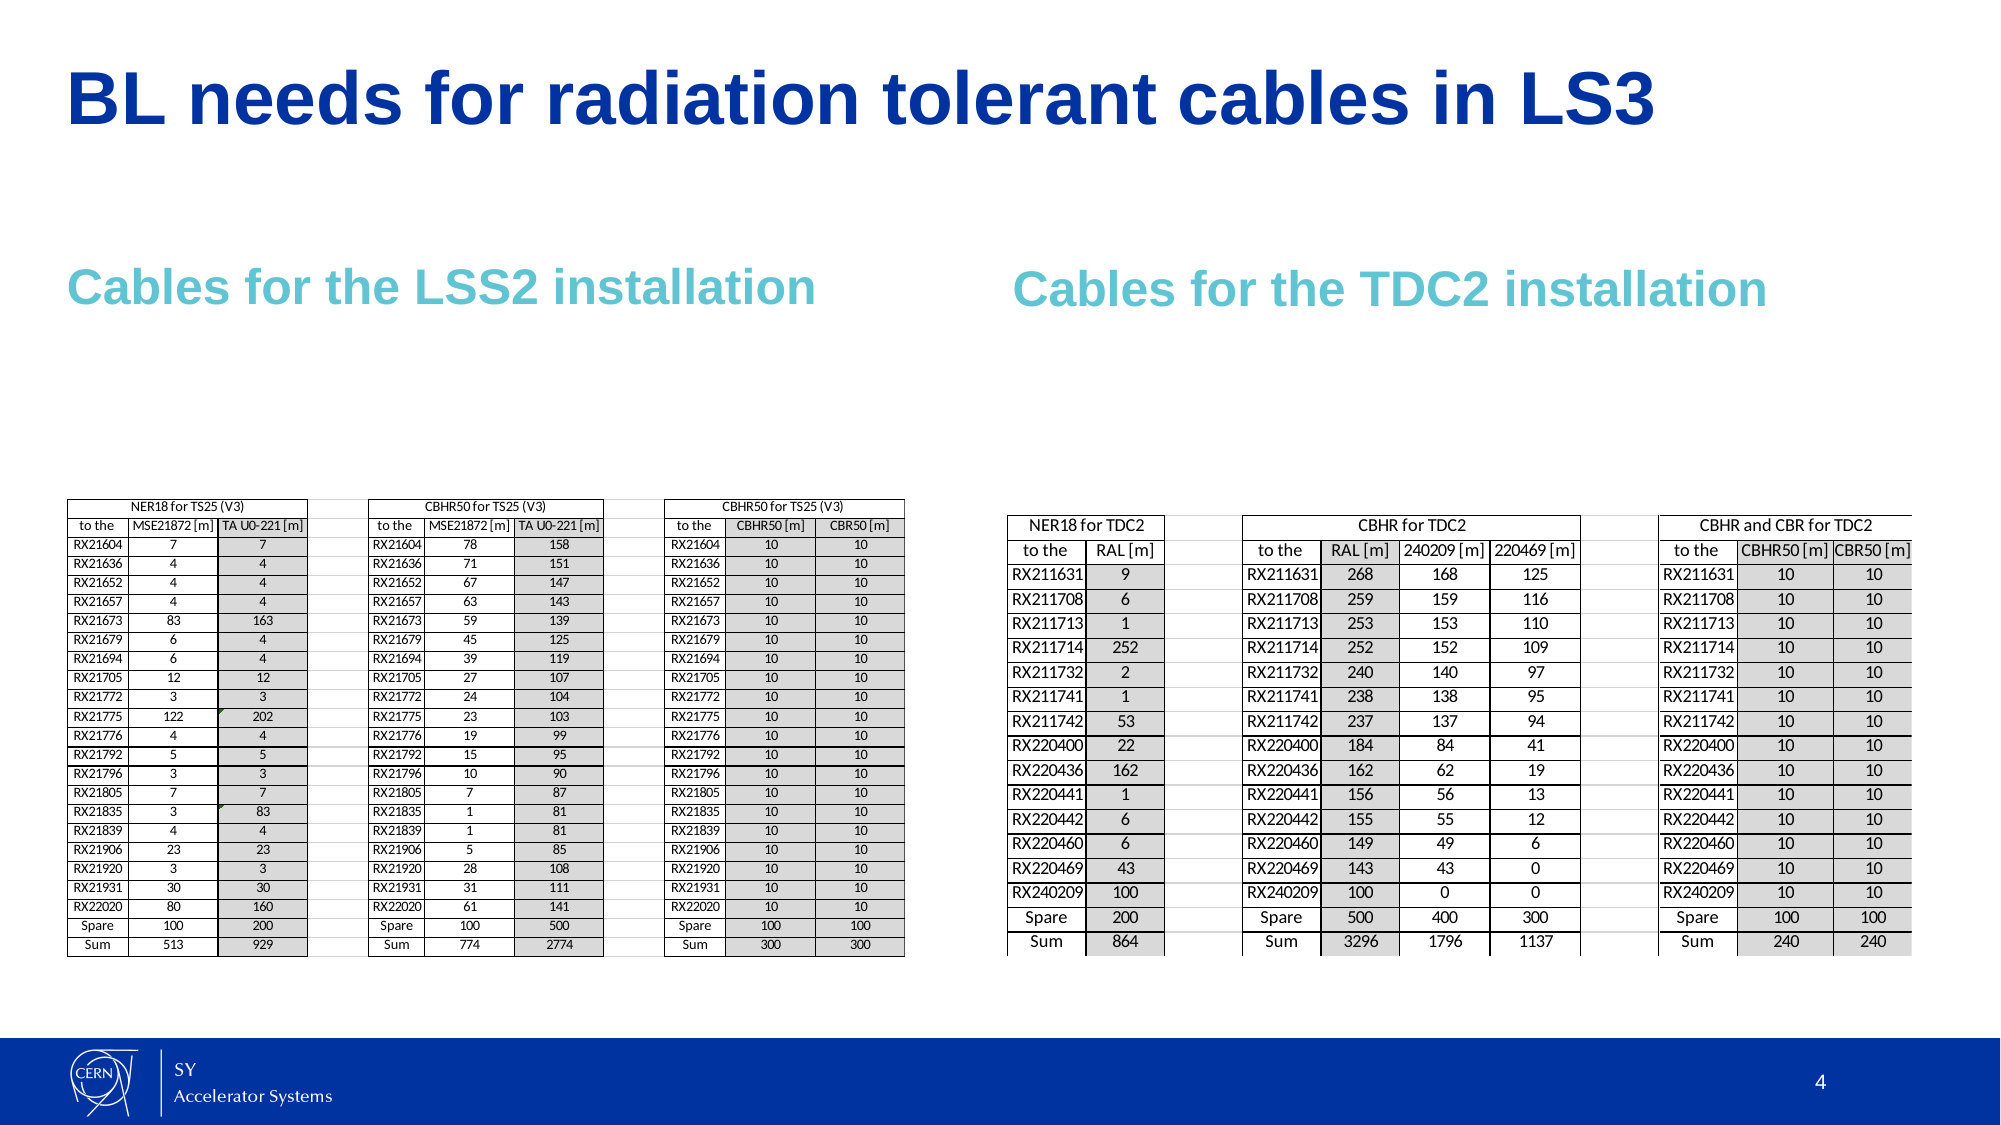

# BL needs for radiation tolerant cables in LS3
Cables for the LSS2 installation
Cables for the TDC2 installation